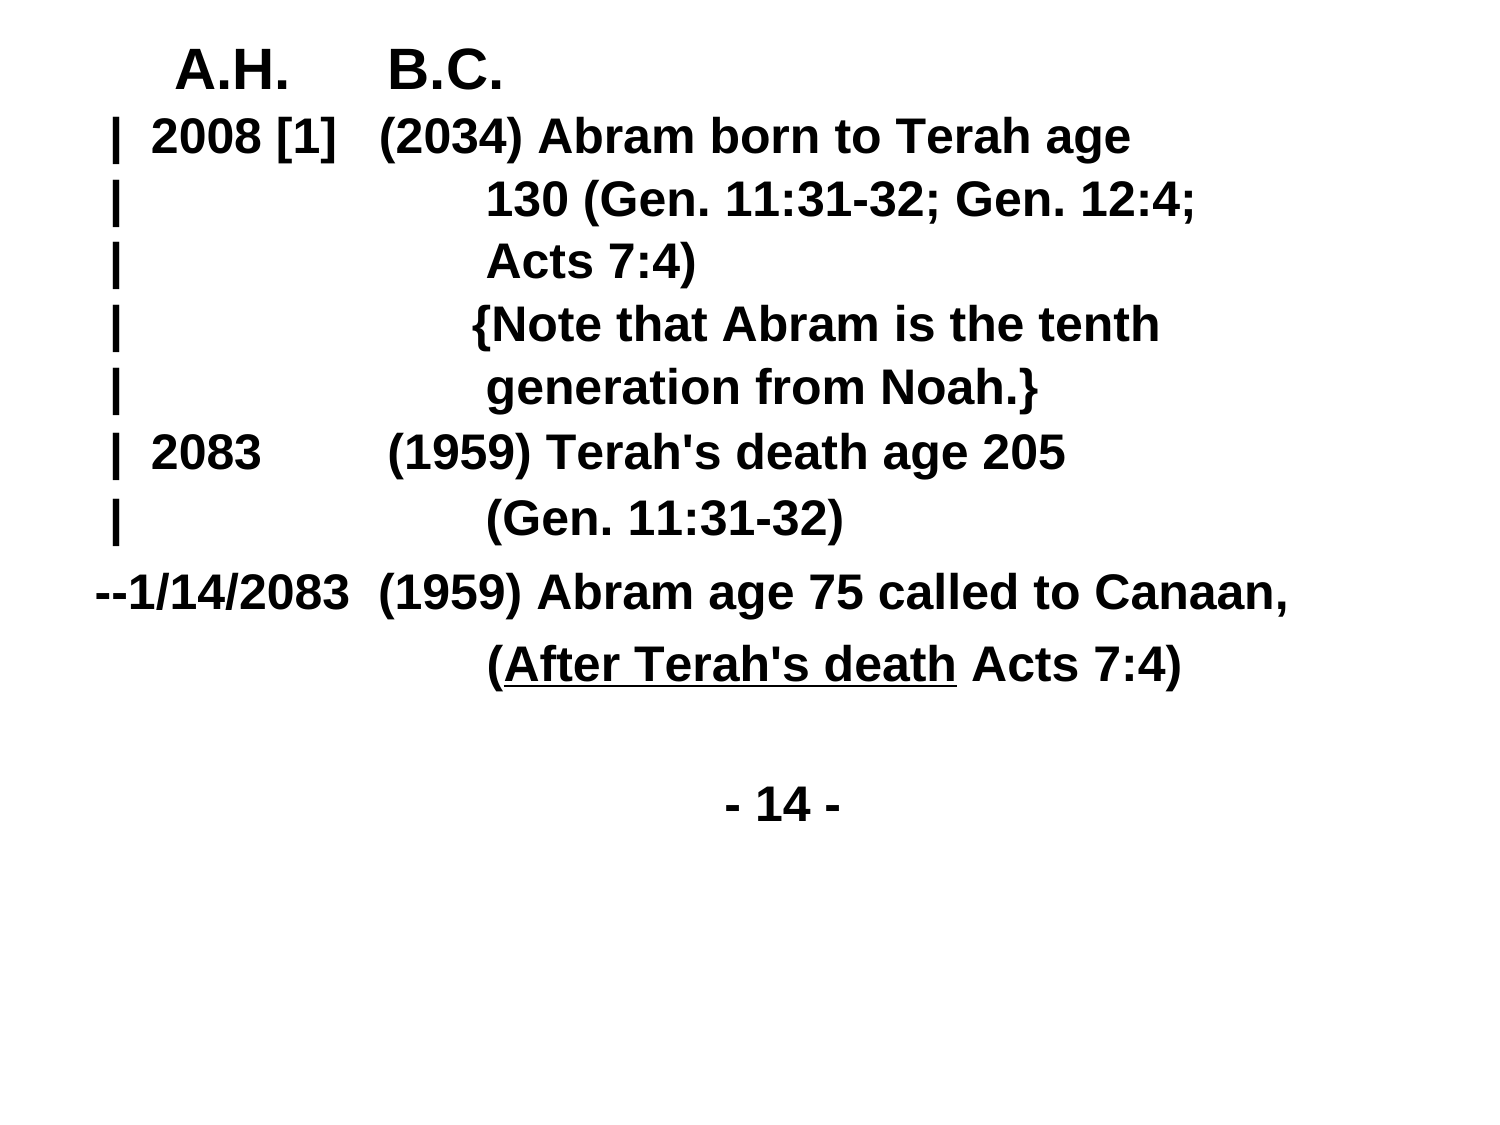

# A.H. B.C.
| 2008 [1] (2034) Abram born to Terah age
| 130 (Gen. 11:31-32; Gen. 12:4;
| Acts 7:4)
| {Note that Abram is the tenth
| generation from Noah.}
| 2083 (1959) Terah's death age 205
| (Gen. 11:31-32)
--1/14/2083 (1959) Abram age 75 called to Canaan,
 (After Terah's death Acts 7:4)
 - 14 -